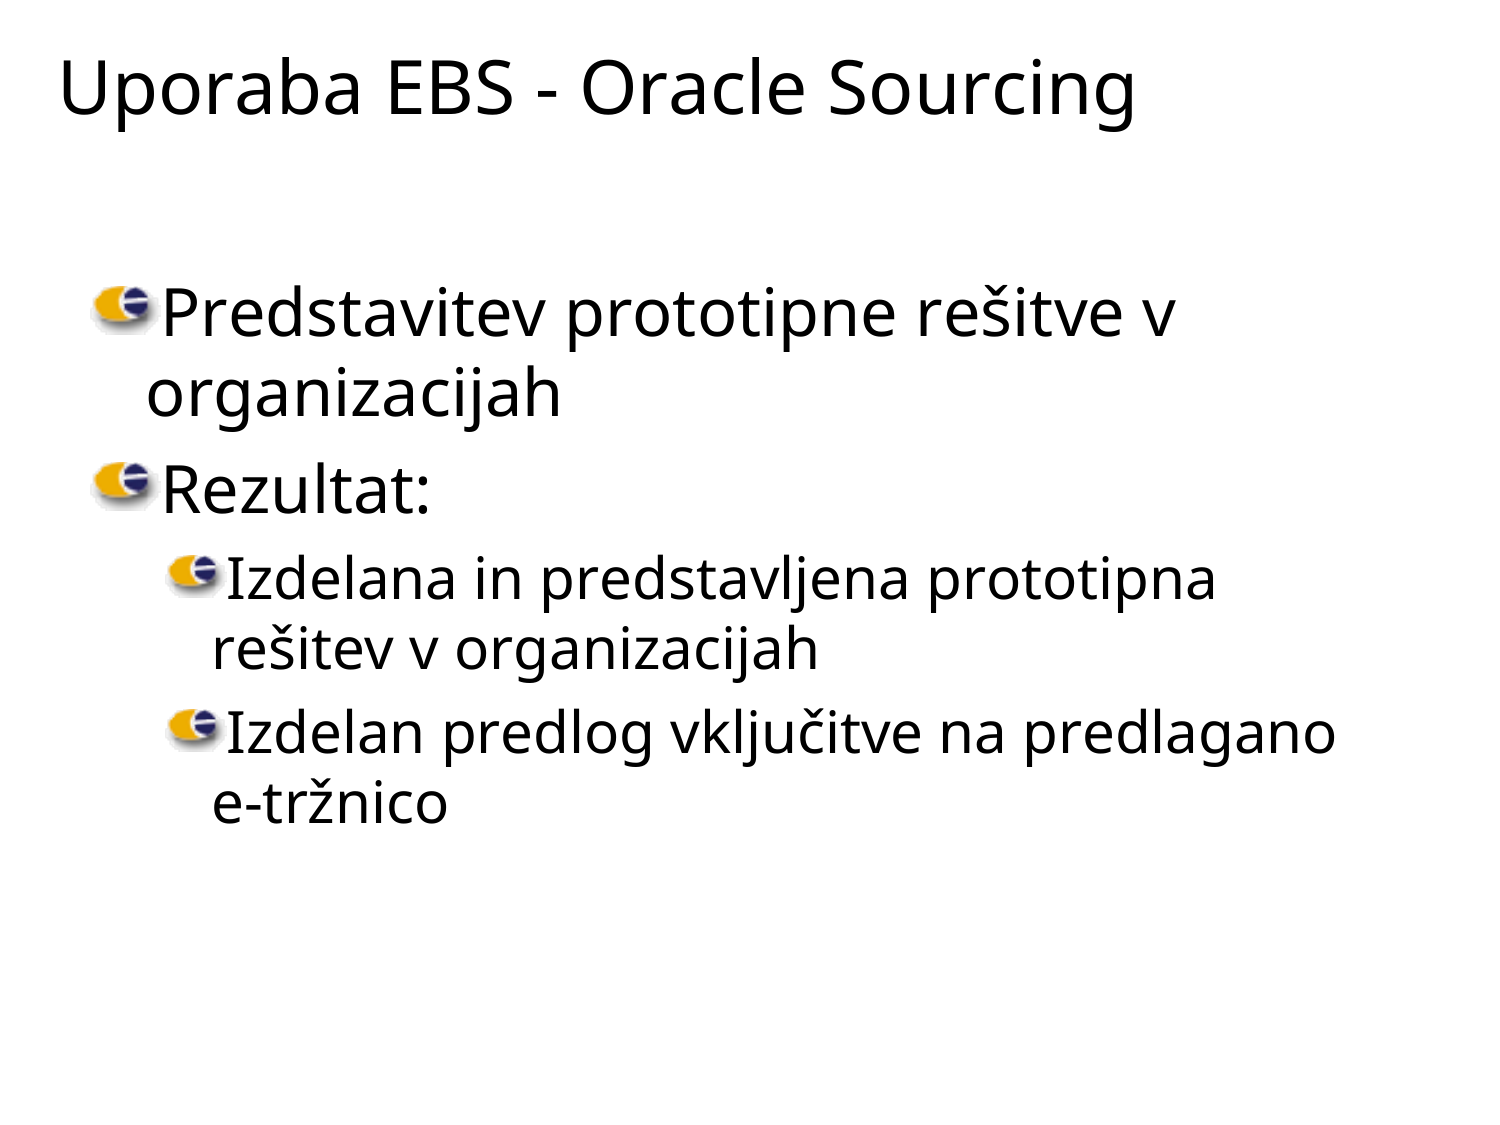

# Uporaba EBS - Oracle Sourcing
Predstavitev prototipne rešitve v organizacijah
Rezultat:
Izdelana in predstavljena prototipna rešitev v organizacijah
Izdelan predlog vključitve na predlagano e-tržnico